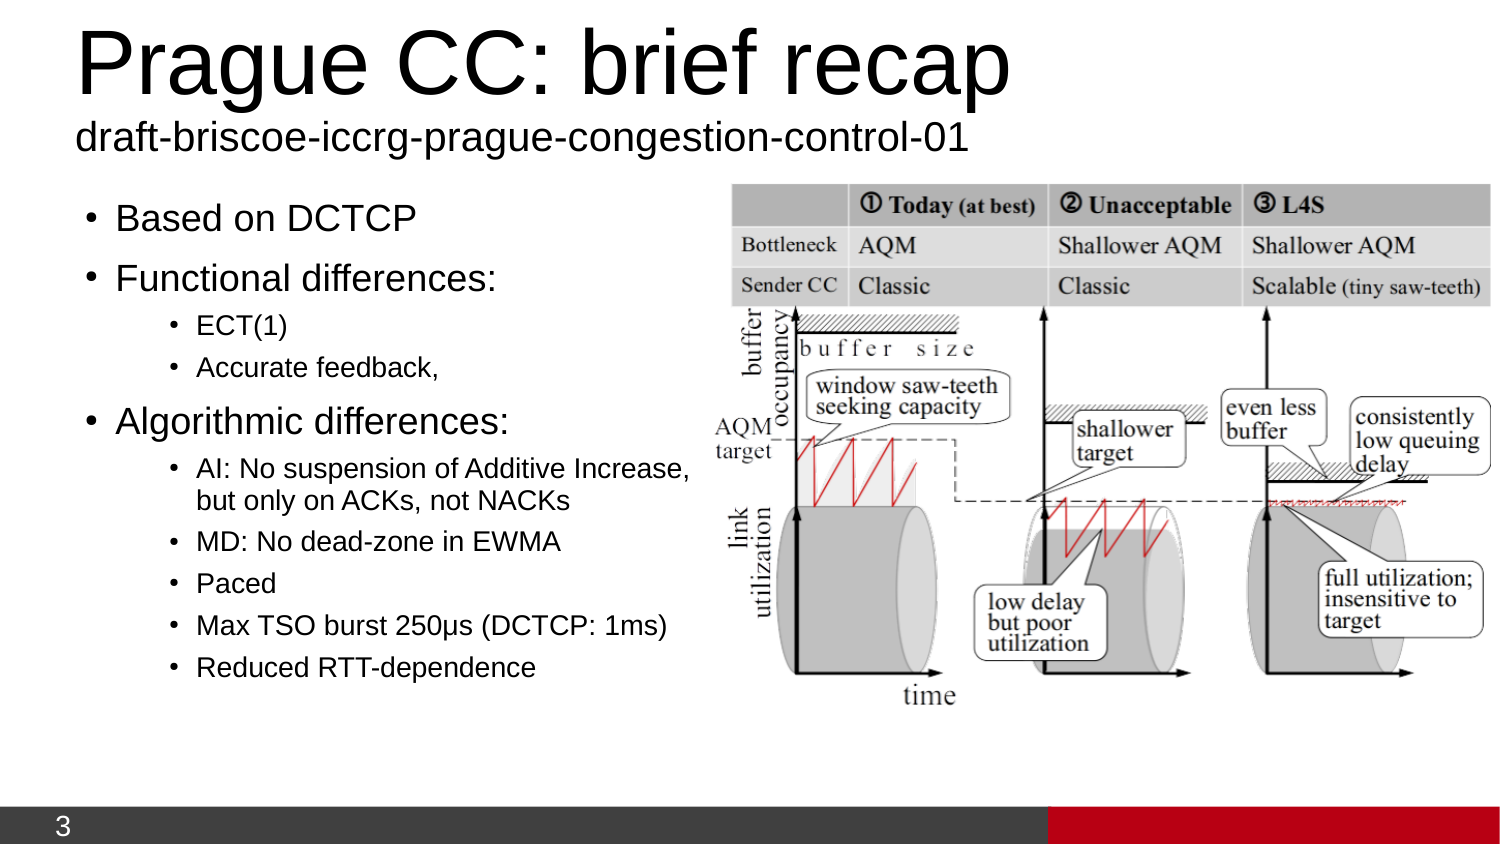

# Prague CC: brief recap draft-briscoe-iccrg-prague-congestion-control-01
Based on DCTCP
Functional differences:
ECT(1)
Accurate feedback,
Algorithmic differences:
AI: No suspension of Additive Increase,
but only on ACKs, not NACKs
MD: No dead-zone in EWMA
Paced
Max TSO burst 250μs (DCTCP: 1ms)
Reduced RTT-dependence
3